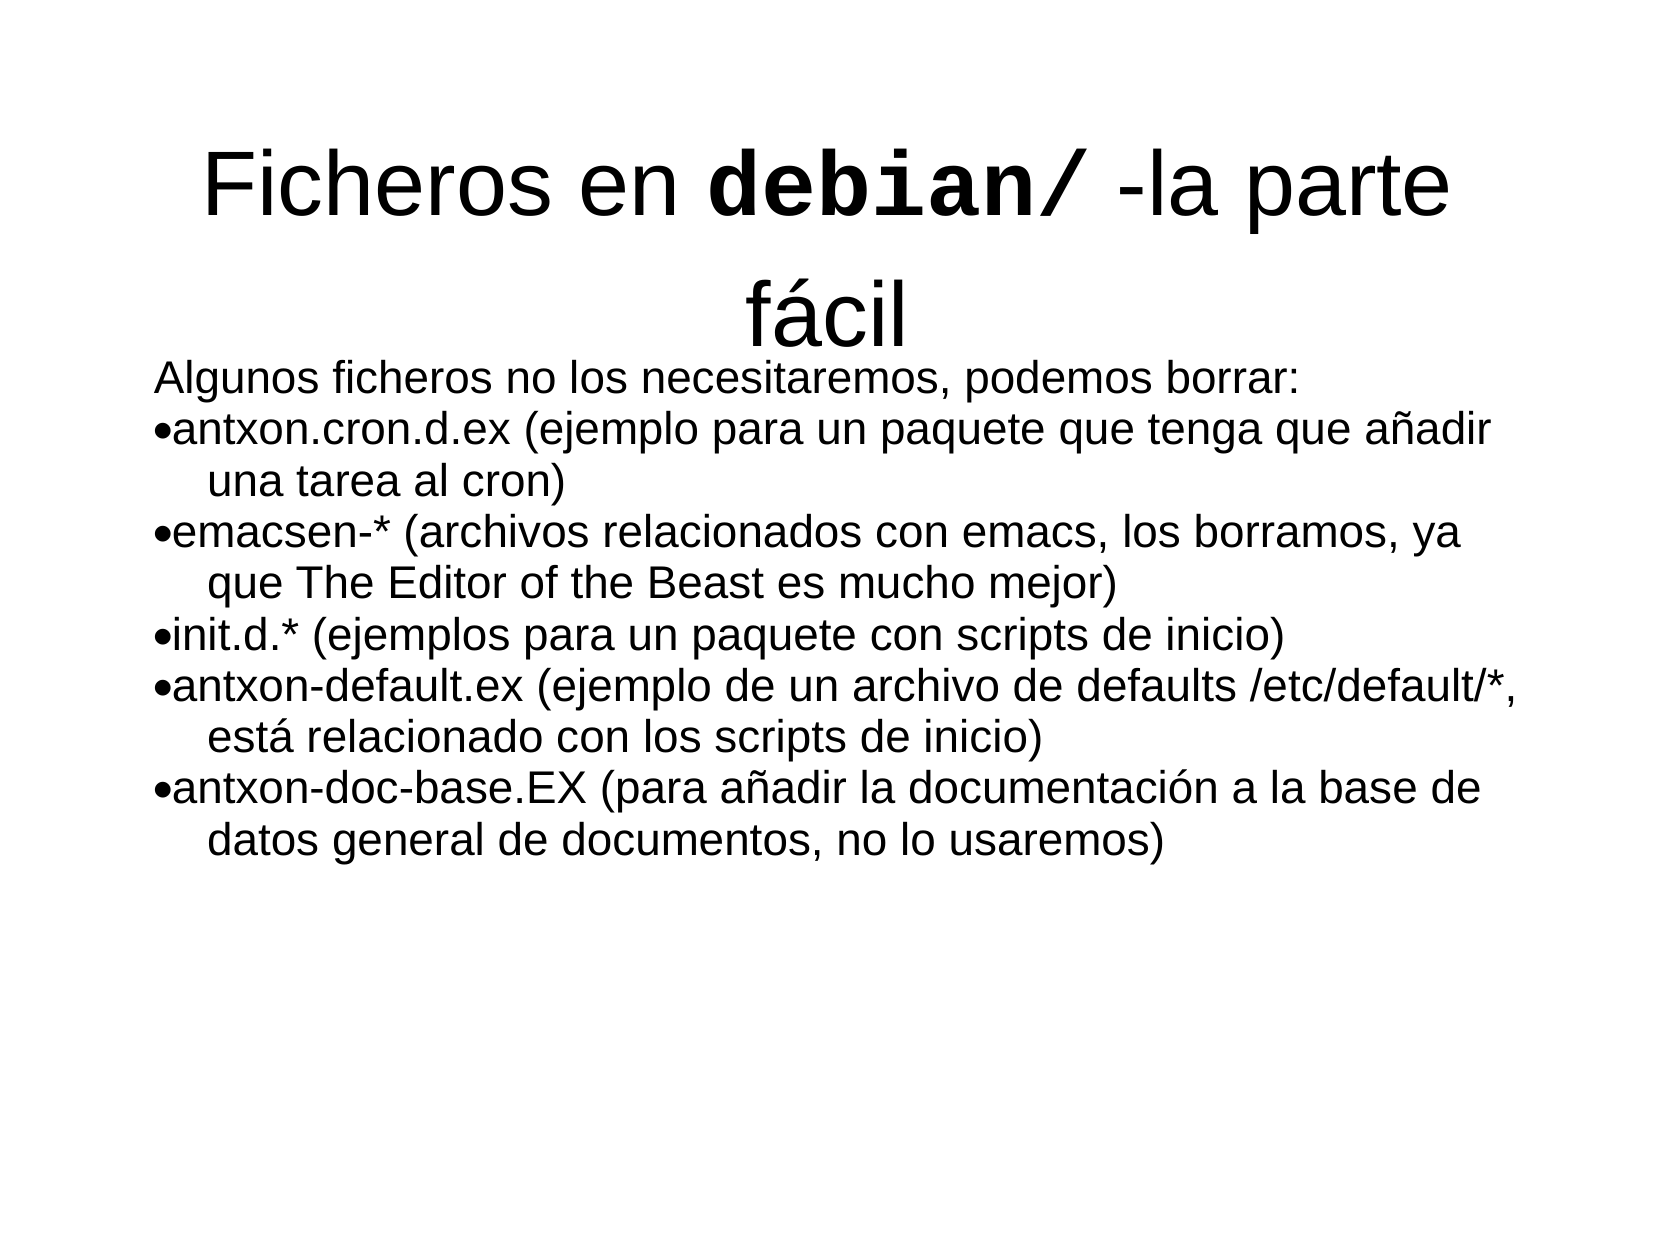

Ficheros en debian/ -la parte fácil
Algunos ficheros no los necesitaremos, podemos borrar:
antxon.cron.d.ex (ejemplo para un paquete que tenga que añadir una tarea al cron)
emacsen-* (archivos relacionados con emacs, los borramos, ya que The Editor of the Beast es mucho mejor)
init.d.* (ejemplos para un paquete con scripts de inicio)
antxon-default.ex (ejemplo de un archivo de defaults /etc/default/*, está relacionado con los scripts de inicio)
antxon-doc-base.EX (para añadir la documentación a la base de datos general de documentos, no lo usaremos)